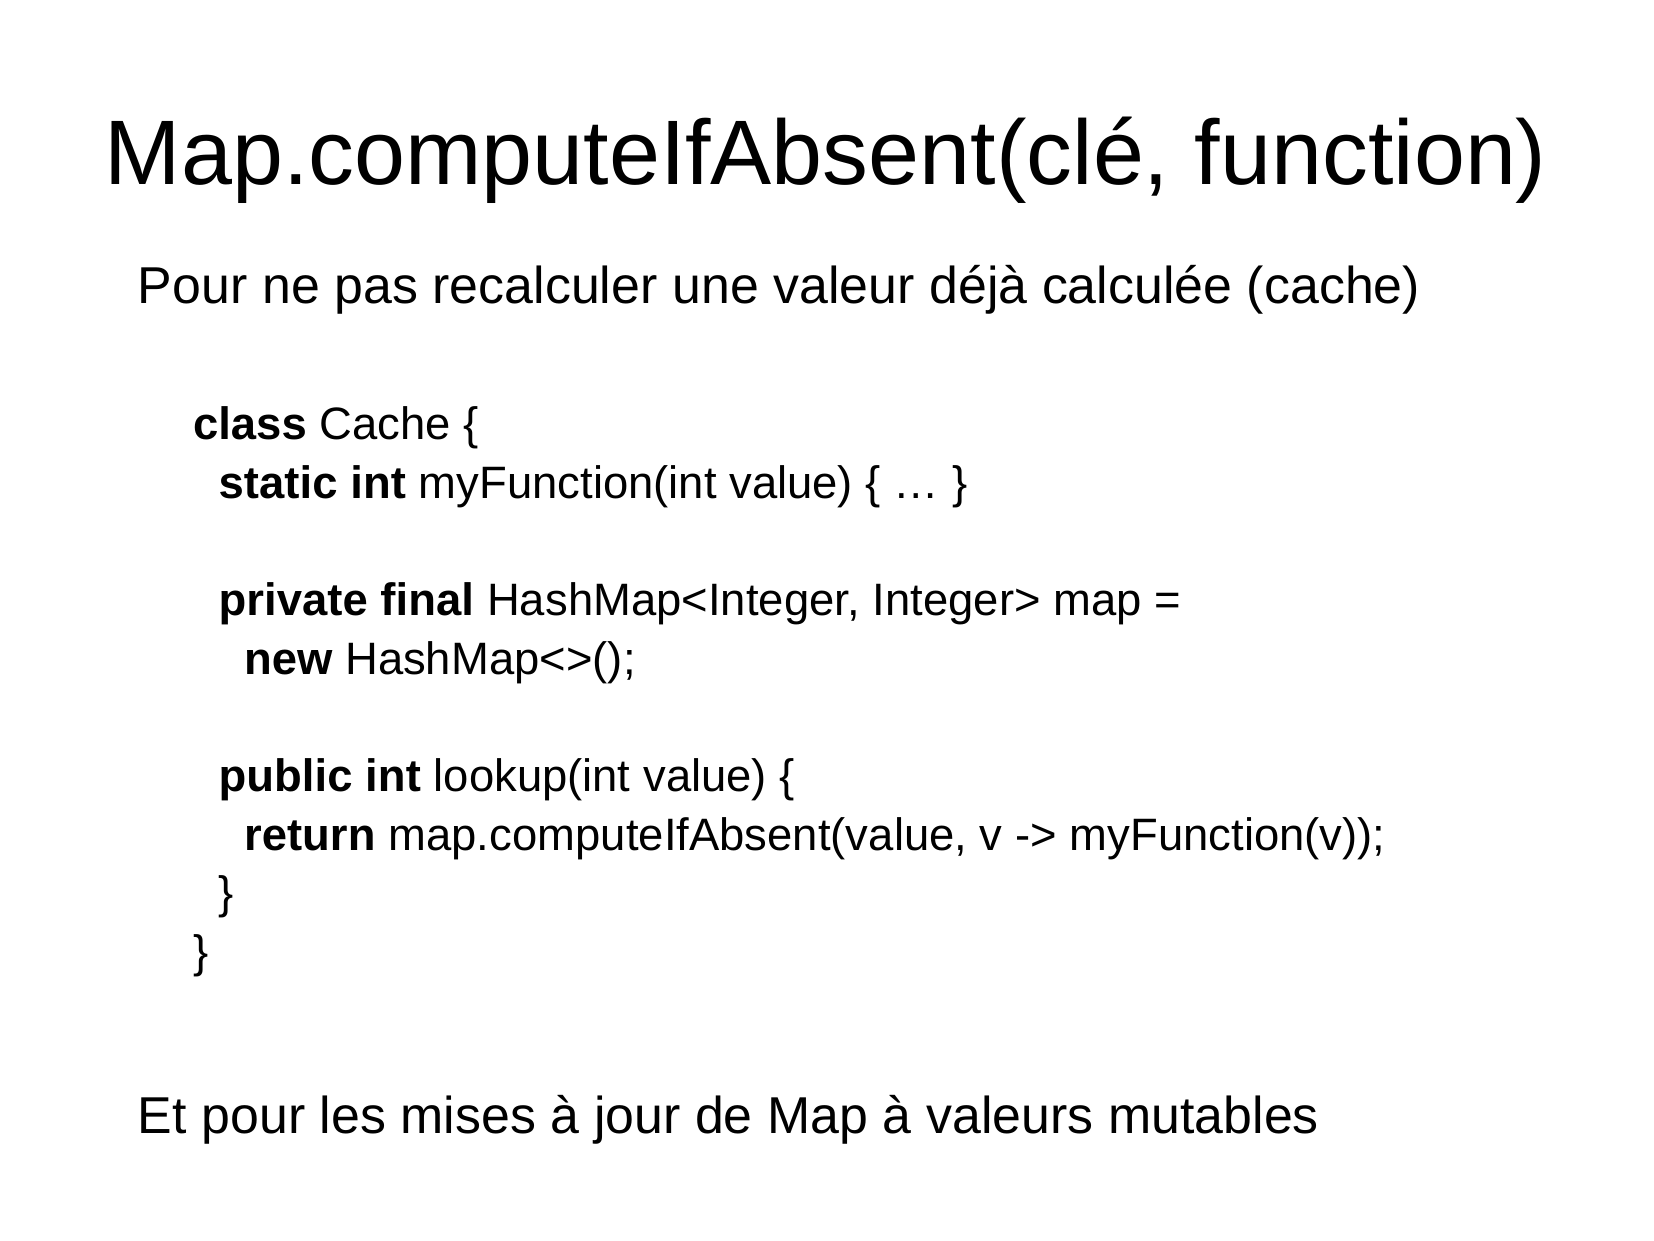

# Map.computeIfAbsent(clé, function)
Pour ne pas recalculer une valeur déjà calculée (cache)
class Cache {
 static int myFunction(int value) { … }
 private final HashMap<Integer, Integer> map =
 new HashMap<>();
 public int lookup(int value) {
 return map.computeIfAbsent(value, v -> myFunction(v));
 }
}
Et pour les mises à jour de Map à valeurs mutables